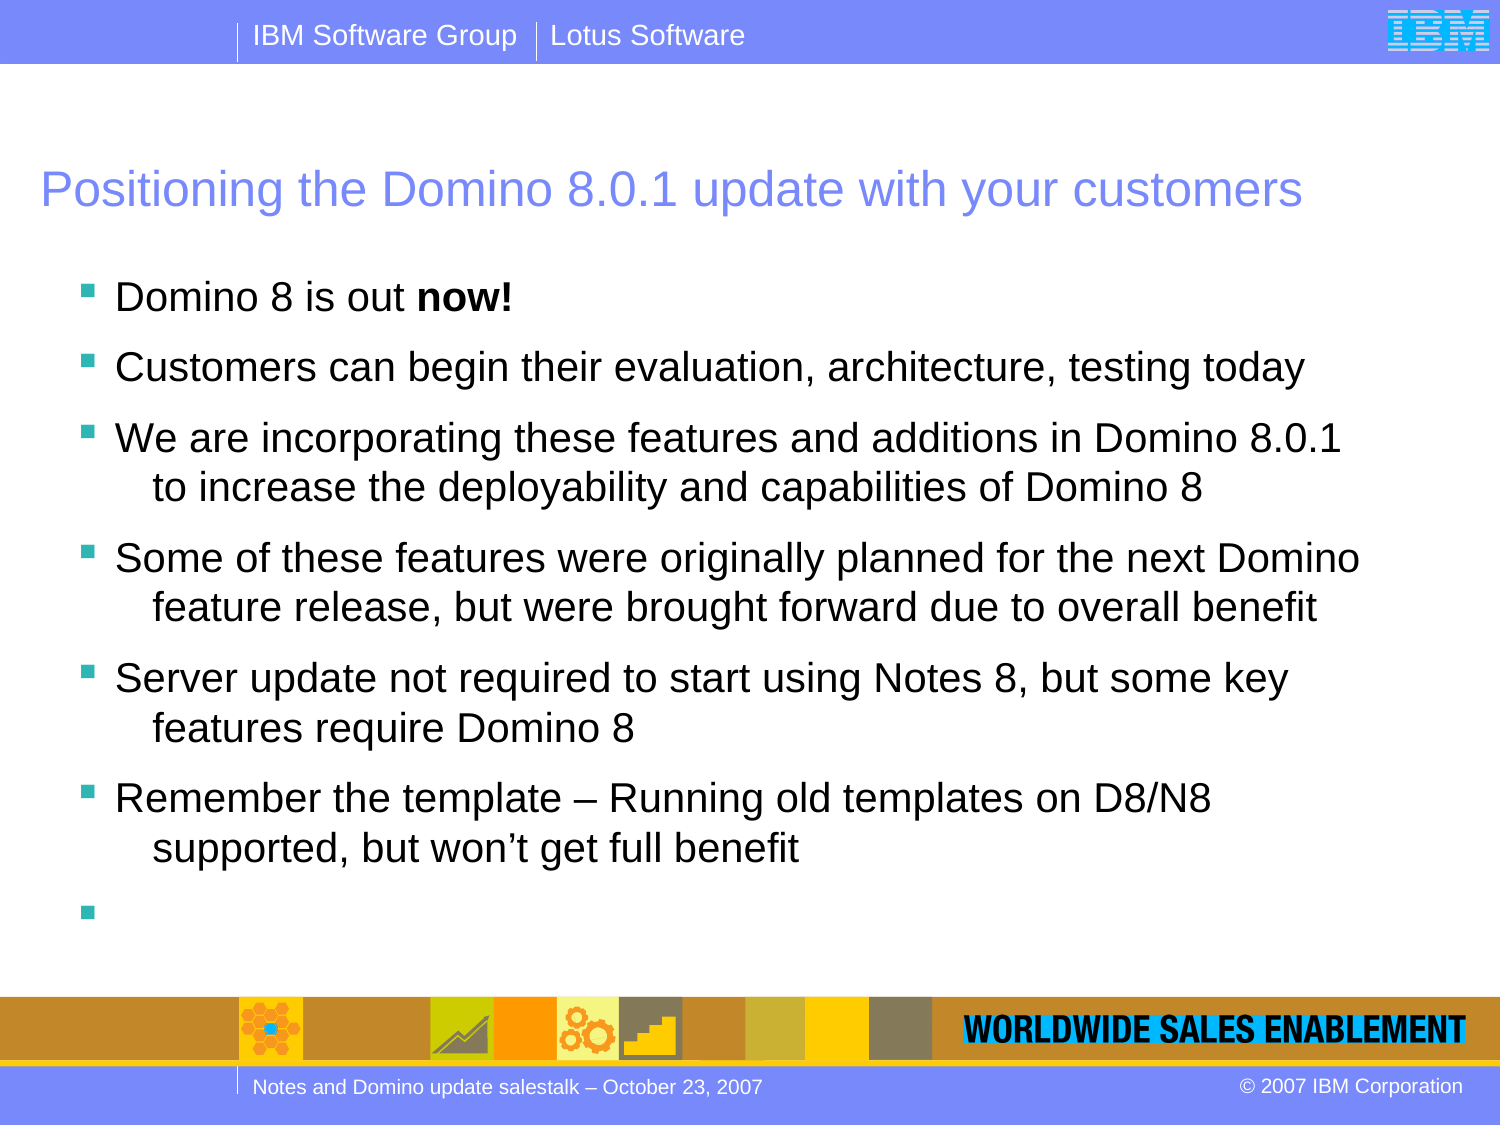

# Positioning the Domino 8.0.1 update with your customers
Domino 8 is out now!
Customers can begin their evaluation, architecture, testing today
We are incorporating these features and additions in Domino 8.0.1 to increase the deployability and capabilities of Domino 8
Some of these features were originally planned for the next Domino feature release, but were brought forward due to overall benefit
Server update not required to start using Notes 8, but some key features require Domino 8
Remember the template – Running old templates on D8/N8 supported, but won’t get full benefit